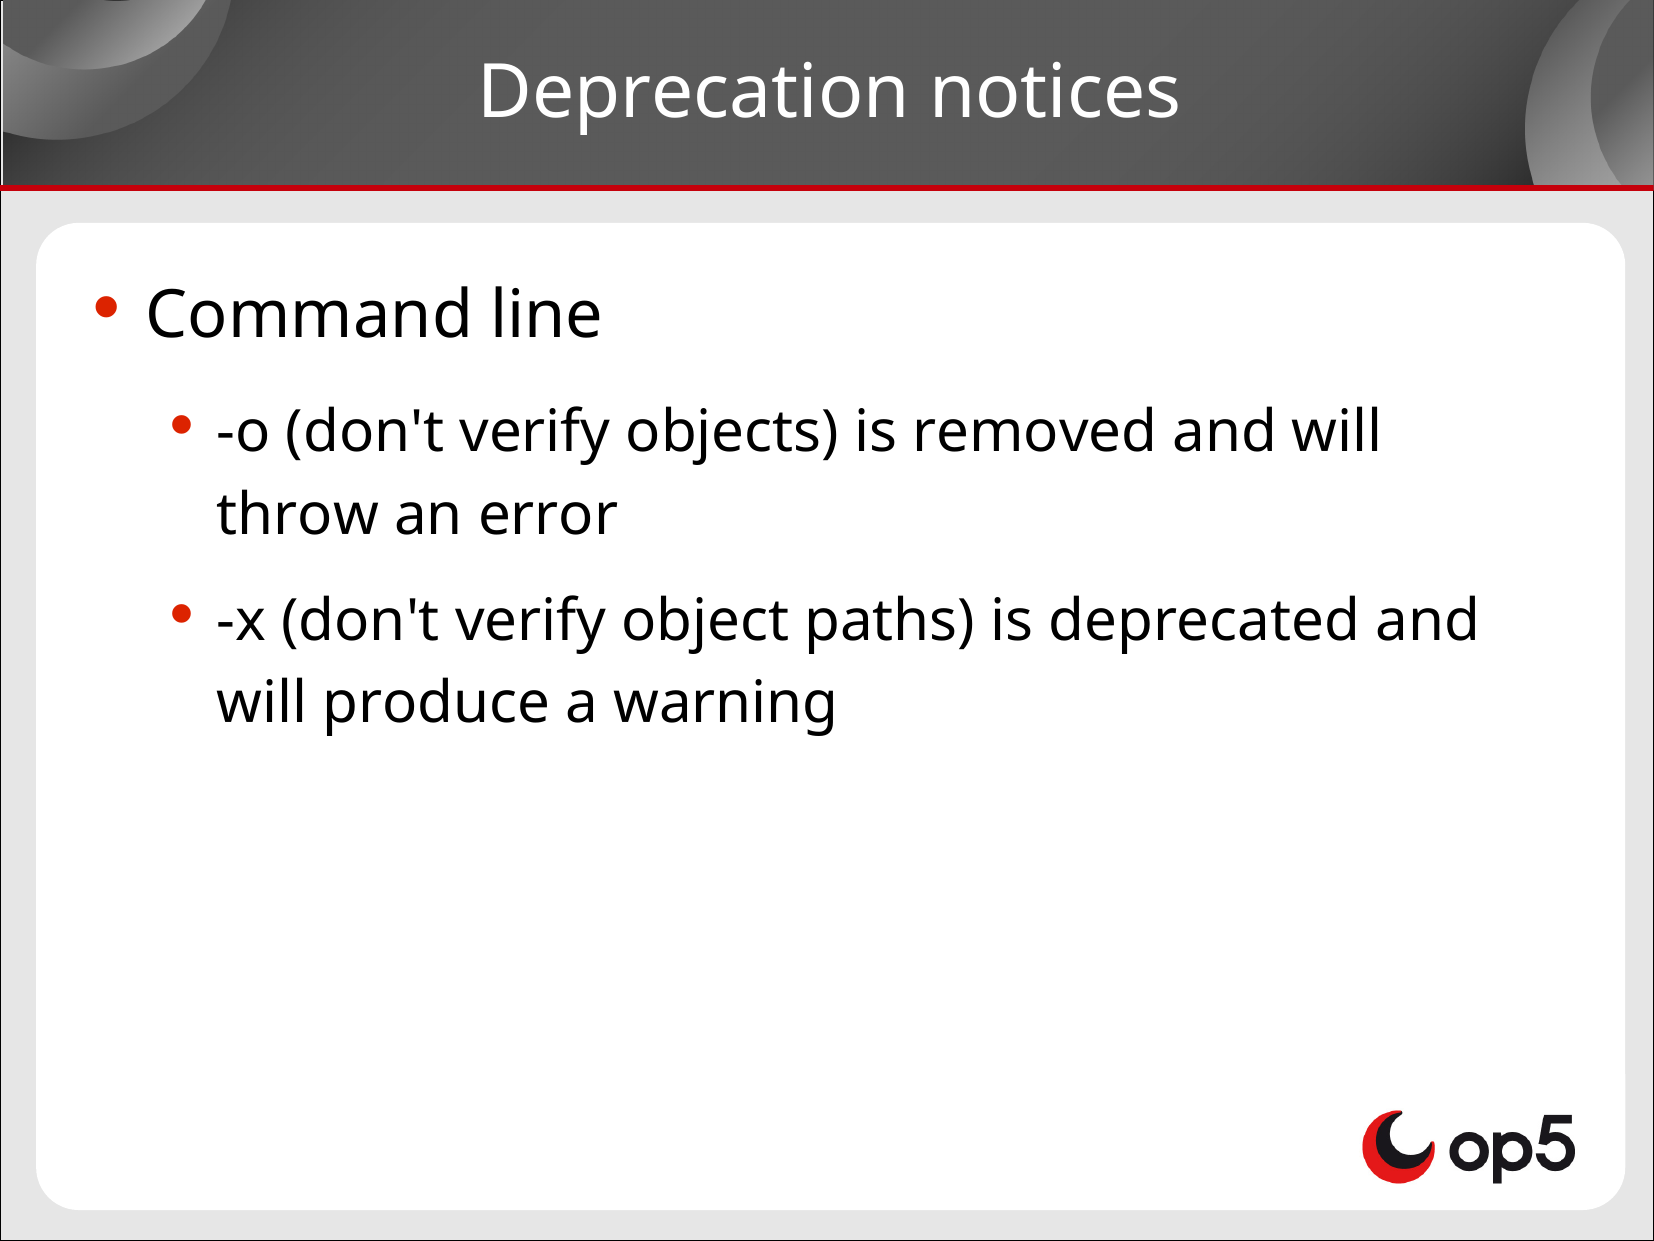

# Deprecation notices
Command line
-o (don't verify objects) is removed and will throw an error
-x (don't verify object paths) is deprecated and will produce a warning